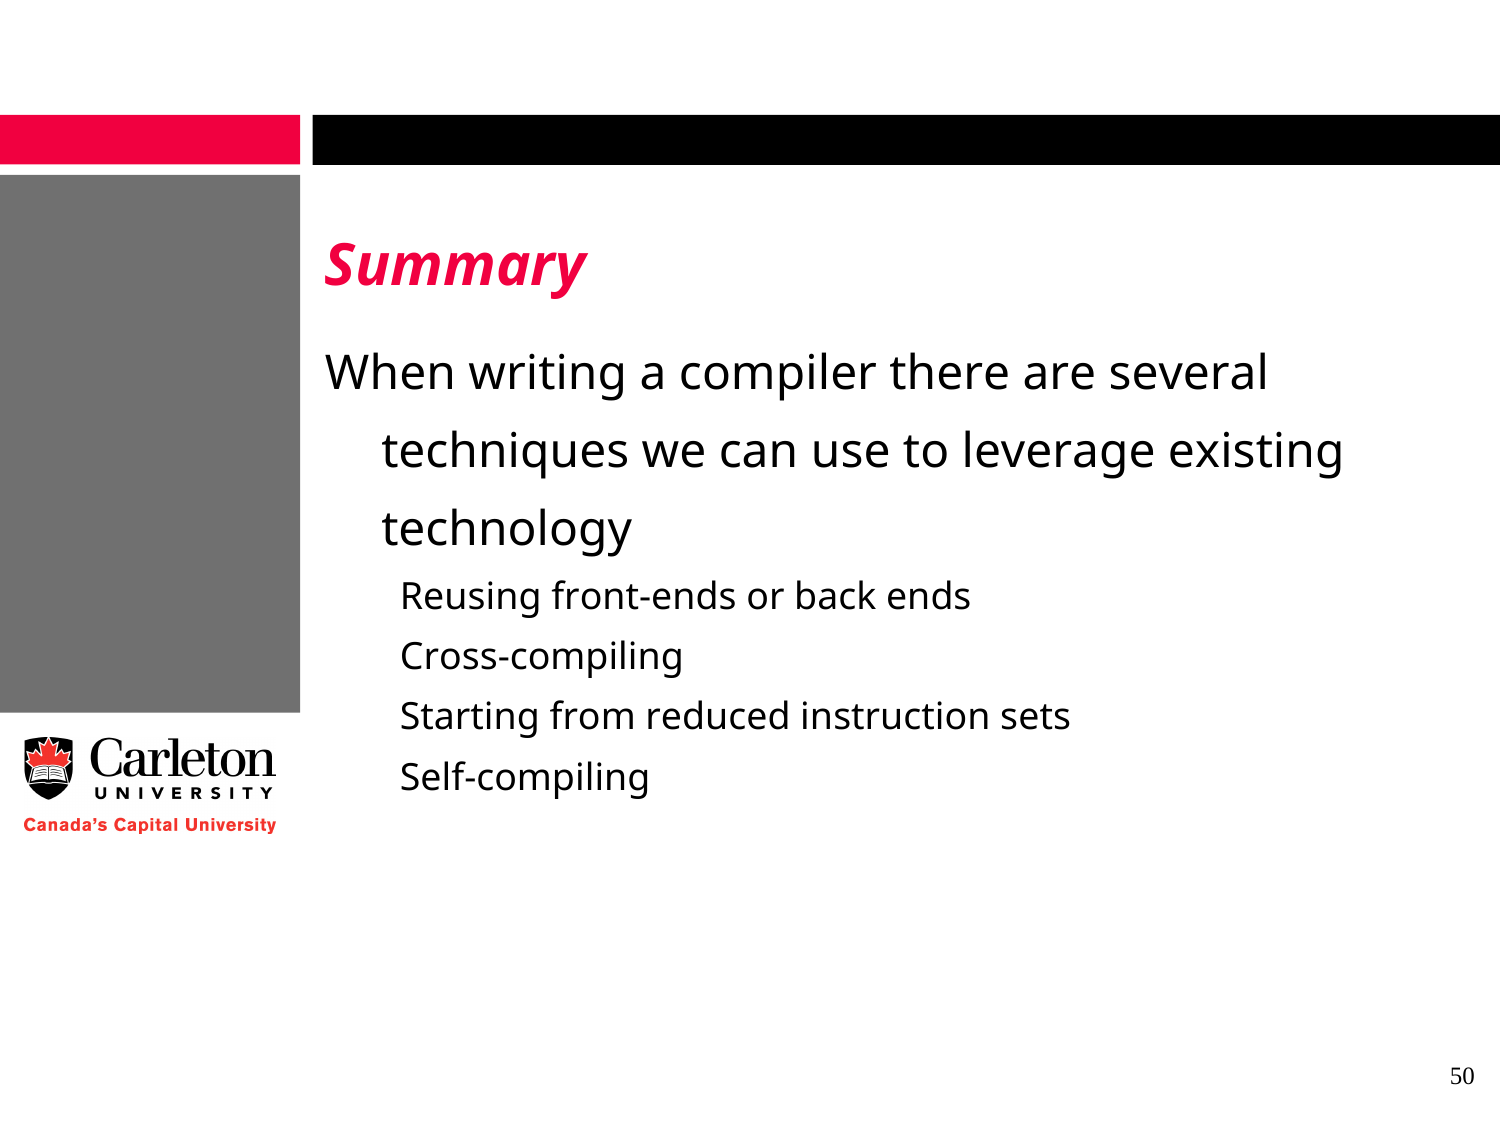

# Summary
When writing a compiler there are several techniques we can use to leverage existing technology
Reusing front-ends or back ends
Cross-compiling
Starting from reduced instruction sets
Self-compiling
50